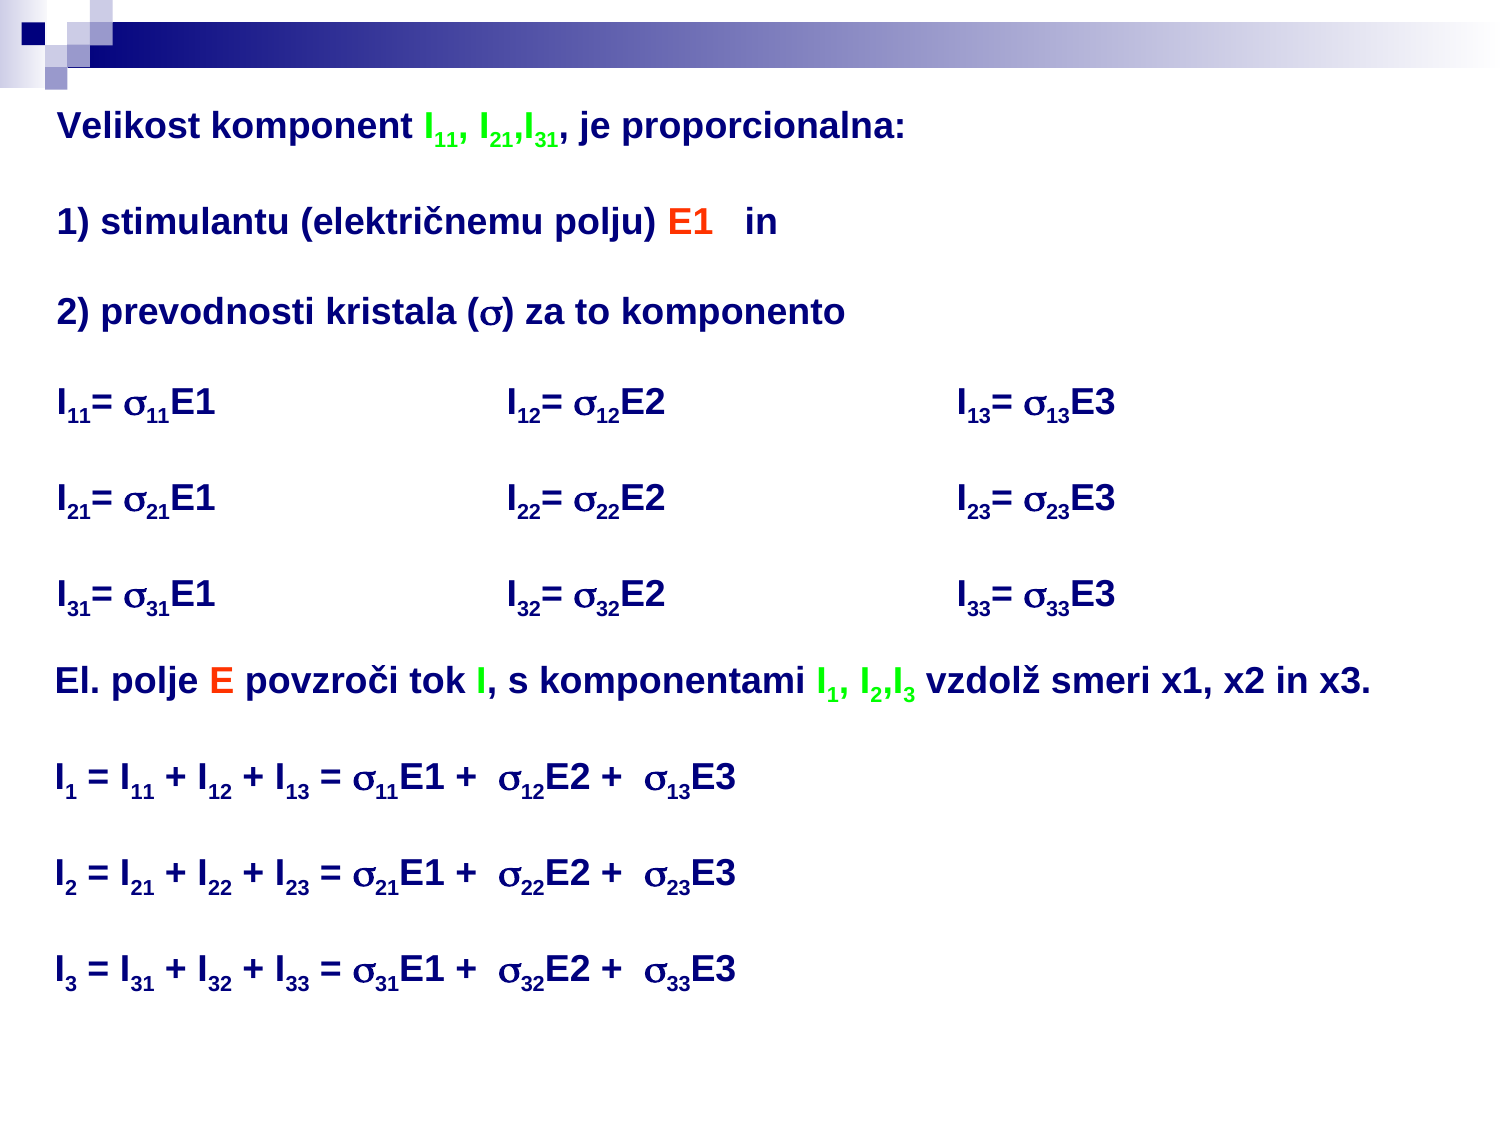

Velikost komponent I11, I21,I31, je proporcionalna:
1) stimulantu (električnemu polju) E1 in
2) prevodnosti kristala () za to komponento
I11= 11E1		I12= 12E2		I13= 13E3
I21= 21E1		I22= 22E2		I23= 23E3
I31= 31E1		I32= 32E2		I33= 33E3
El. polje E povzroči tok I, s komponentami I1, I2,I3 vzdolž smeri x1, x2 in x3.
I1 = I11 + I12 + I13 = 11E1 + 12E2 + 13E3
I2 = I21 + I22 + I23 = 21E1 + 22E2 + 23E3
I3 = I31 + I32 + I33 = 31E1 + 32E2 + 33E3